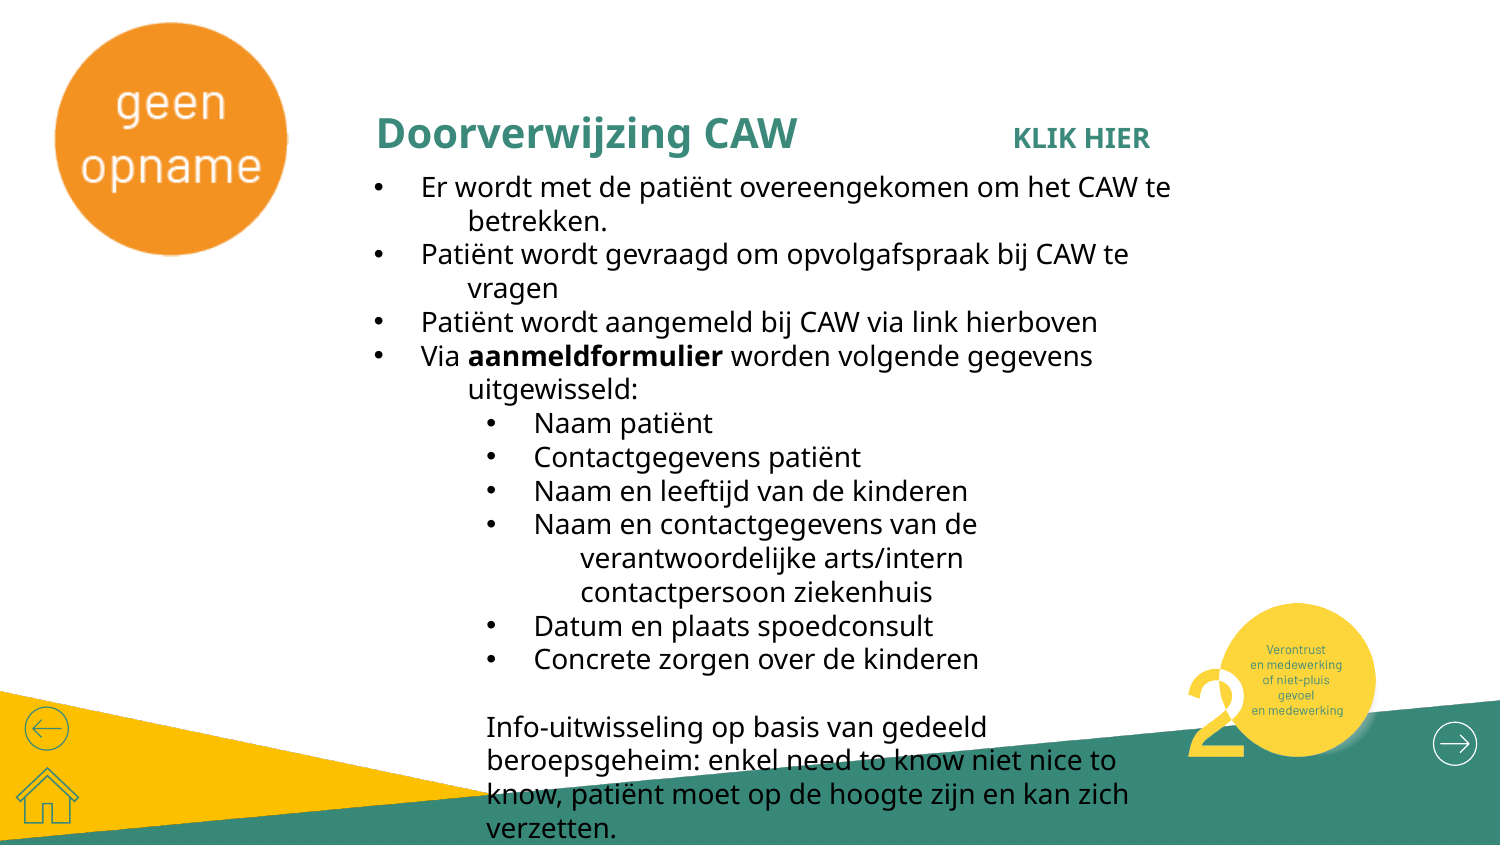

Doorverwijzing CAW KLIK HIER
Er wordt met de patiënt overeengekomen om het CAW te betrekken.
Patiënt wordt gevraagd om opvolgafspraak bij CAW te vragen
Patiënt wordt aangemeld bij CAW via link hierboven
Via aanmeldformulier worden volgende gegevens uitgewisseld:
Naam patiënt
Contactgegevens patiënt
Naam en leeftijd van de kinderen
Naam en contactgegevens van de verantwoordelijke arts/intern contactpersoon ziekenhuis
Datum en plaats spoedconsult
Concrete zorgen over de kinderen
Info-uitwisseling op basis van gedeeld beroepsgeheim: enkel need to know niet nice to know, patiënt moet op de hoogte zijn en kan zich verzetten.
Noteer steeds ook je zorgen in het patiëntendossier.